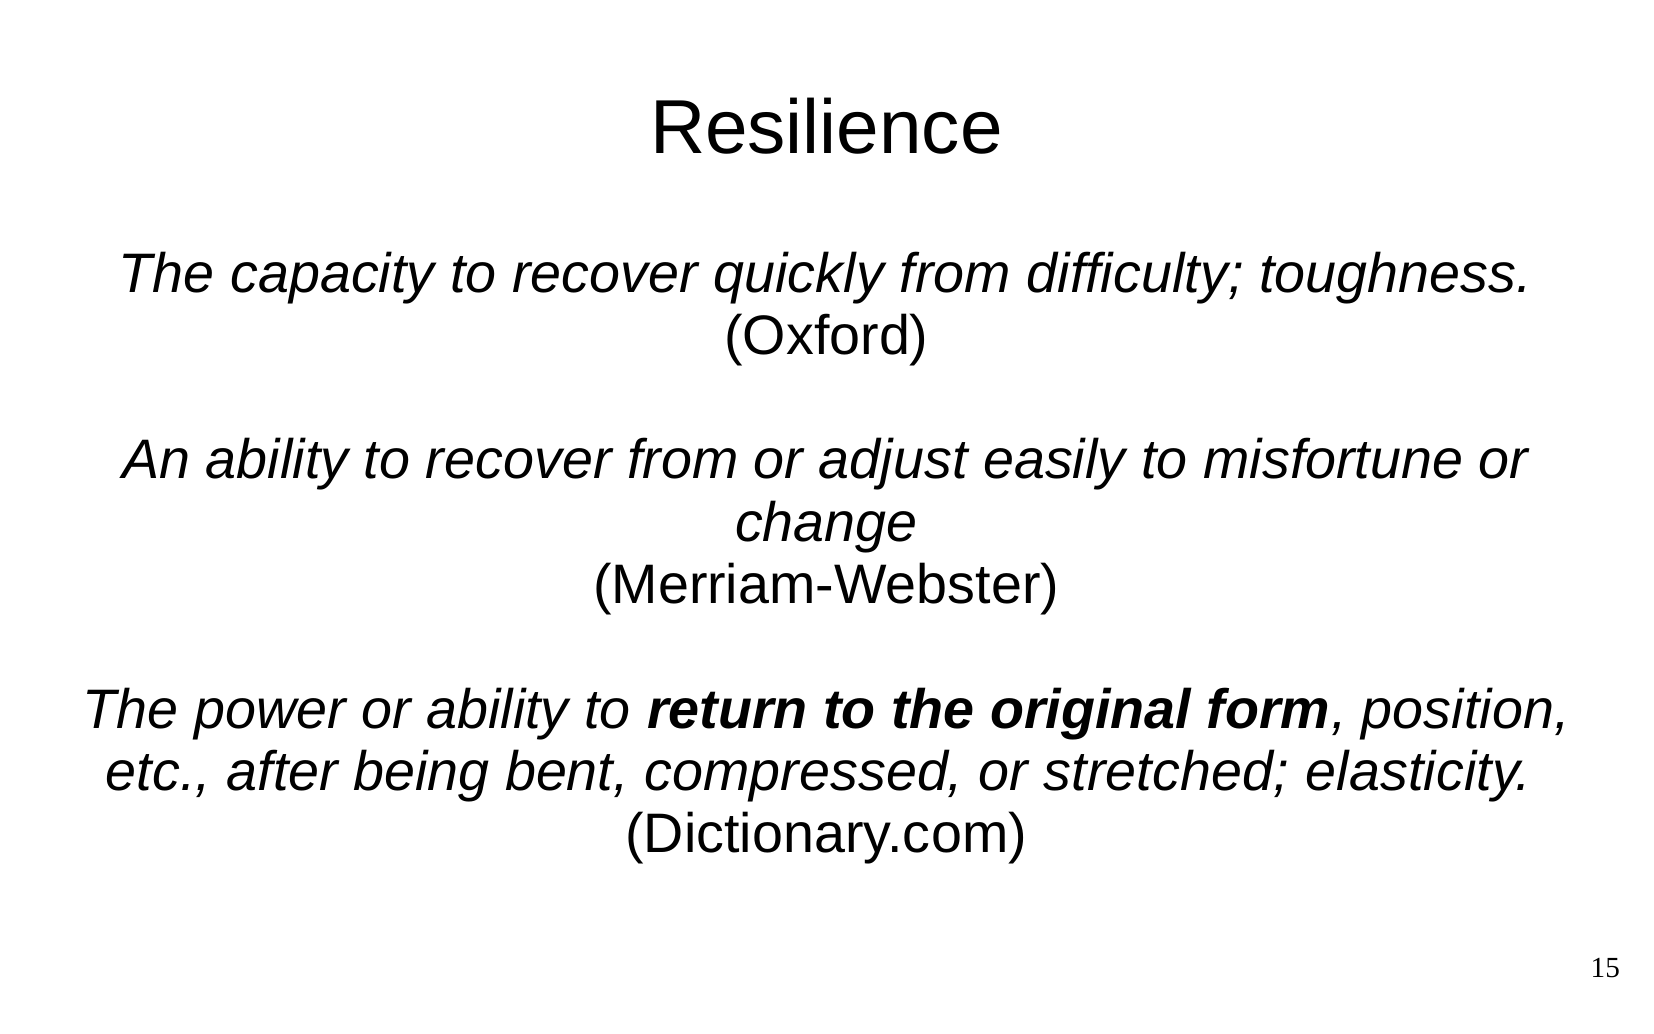

# Resilience
The capacity to recover quickly from difficulty; toughness.
(Oxford)
An ability to recover from or adjust easily to misfortune or change
(Merriam-Webster)
The power or ability to return to the original form, position, etc., after being bent, compressed, or stretched; elasticity.
(Dictionary.com)